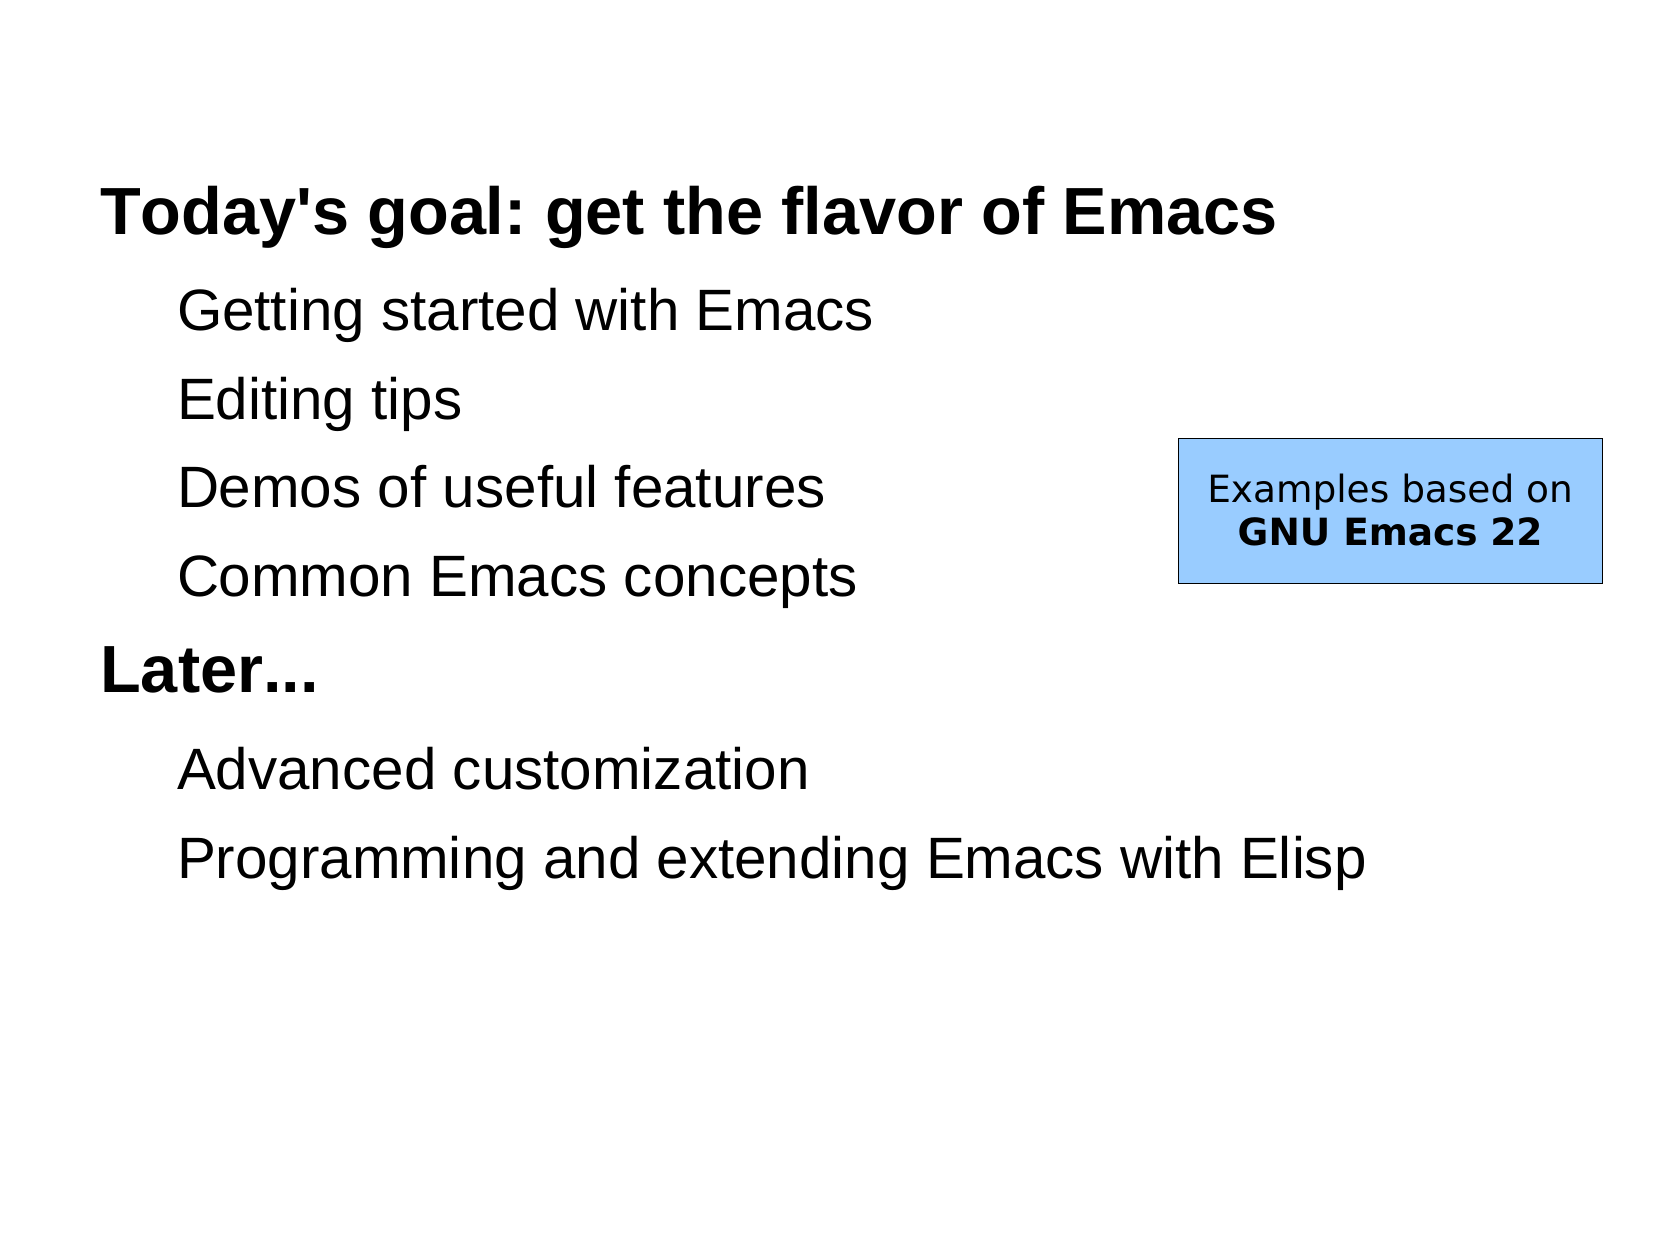

# Today's goal: get the flavor of Emacs
Getting started with Emacs
Editing tips
Demos of useful features
Common Emacs concepts
Later...
Advanced customization
Programming and extending Emacs with Elisp
Examples based on
GNU Emacs 22